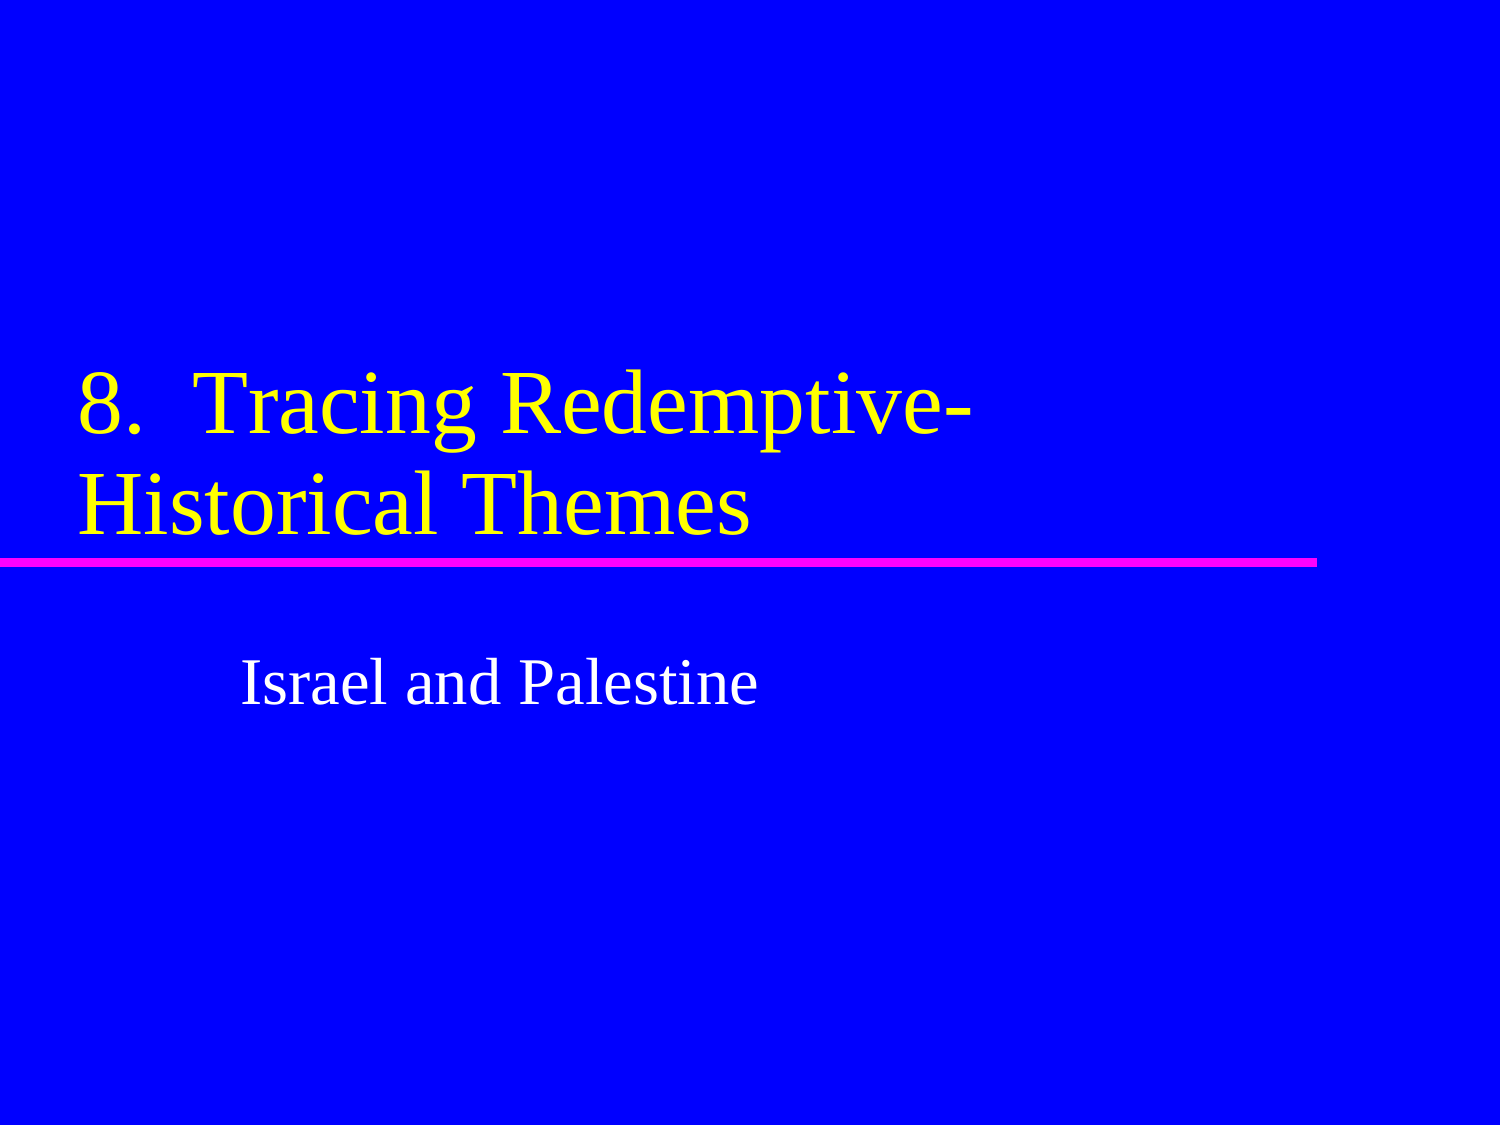

# 8. Tracing Redemptive-Historical Themes
Israel and Palestine